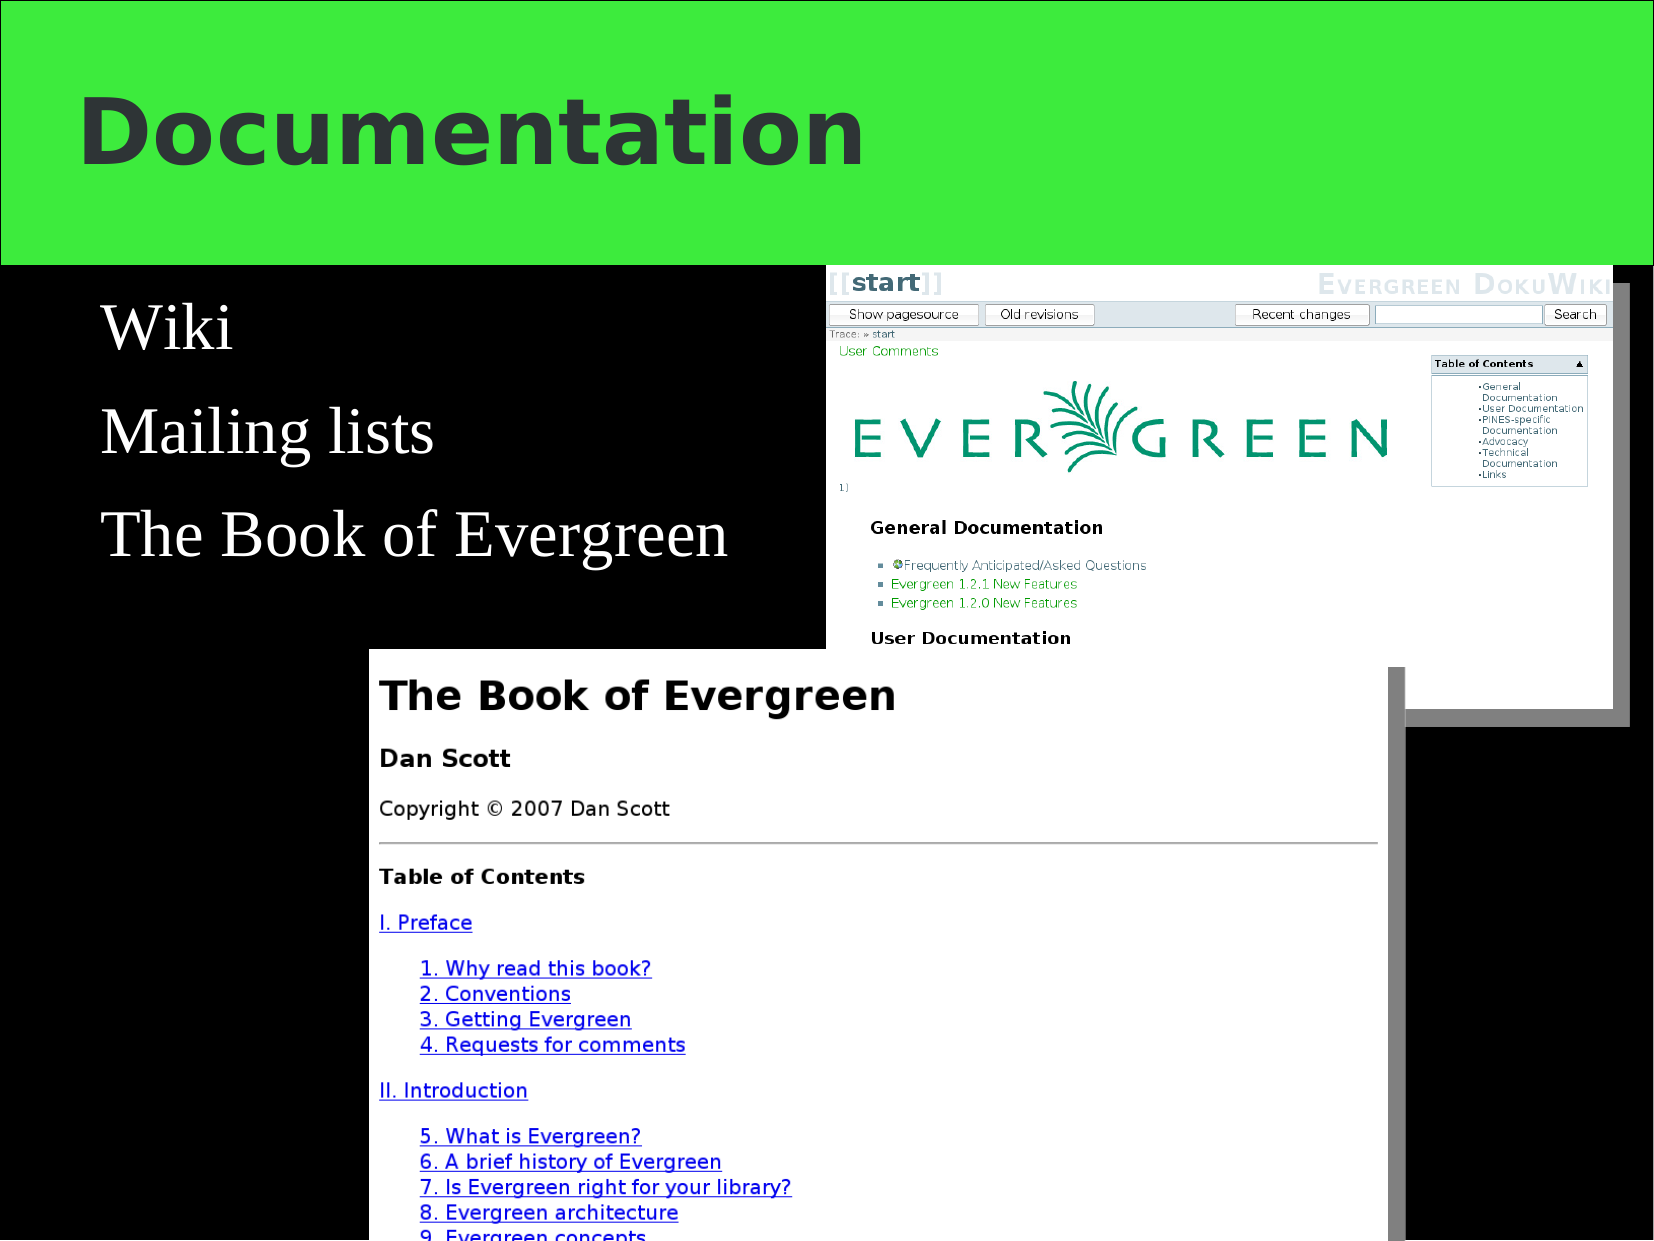

# Documentation
Wiki
Mailing lists
The Book of Evergreen